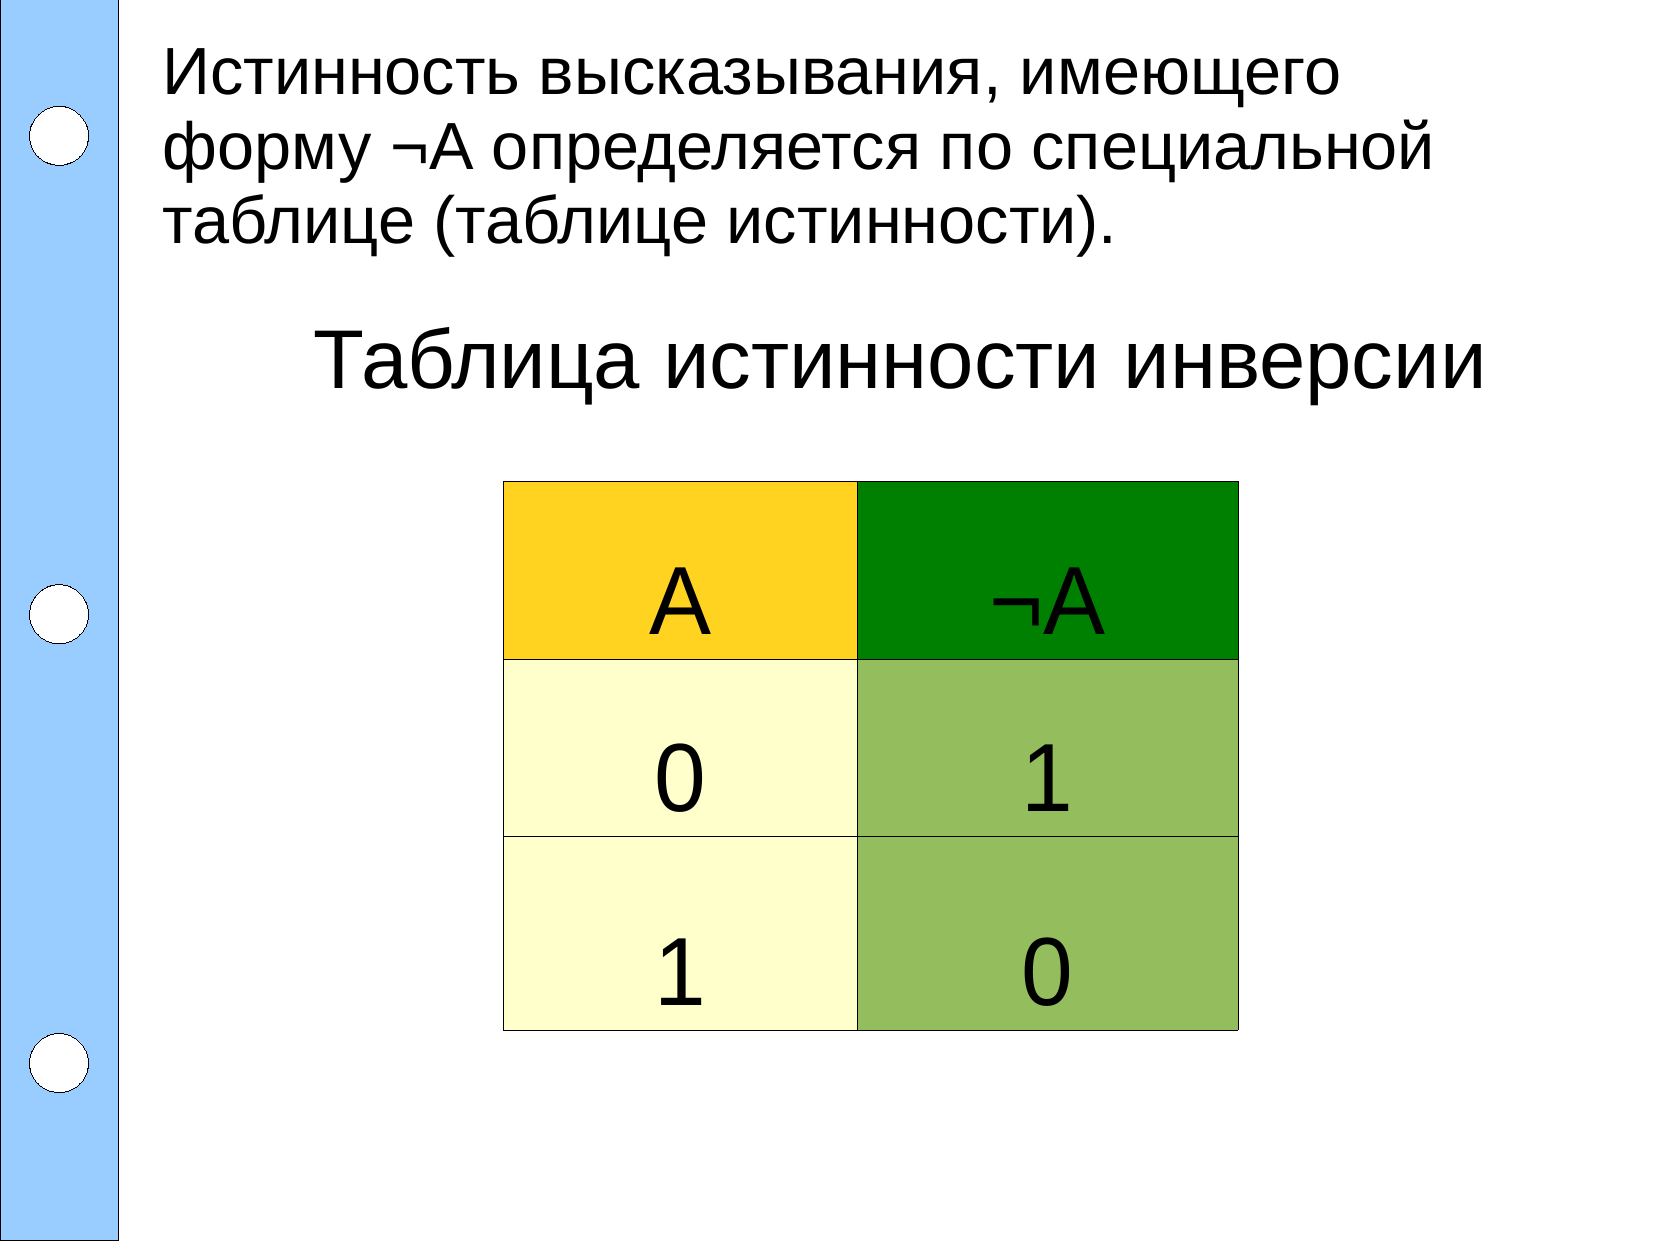

Истинность высказывания, имеющего форму ¬А определяется по специальной таблице (таблице истинности).
Таблица истинности инверсии